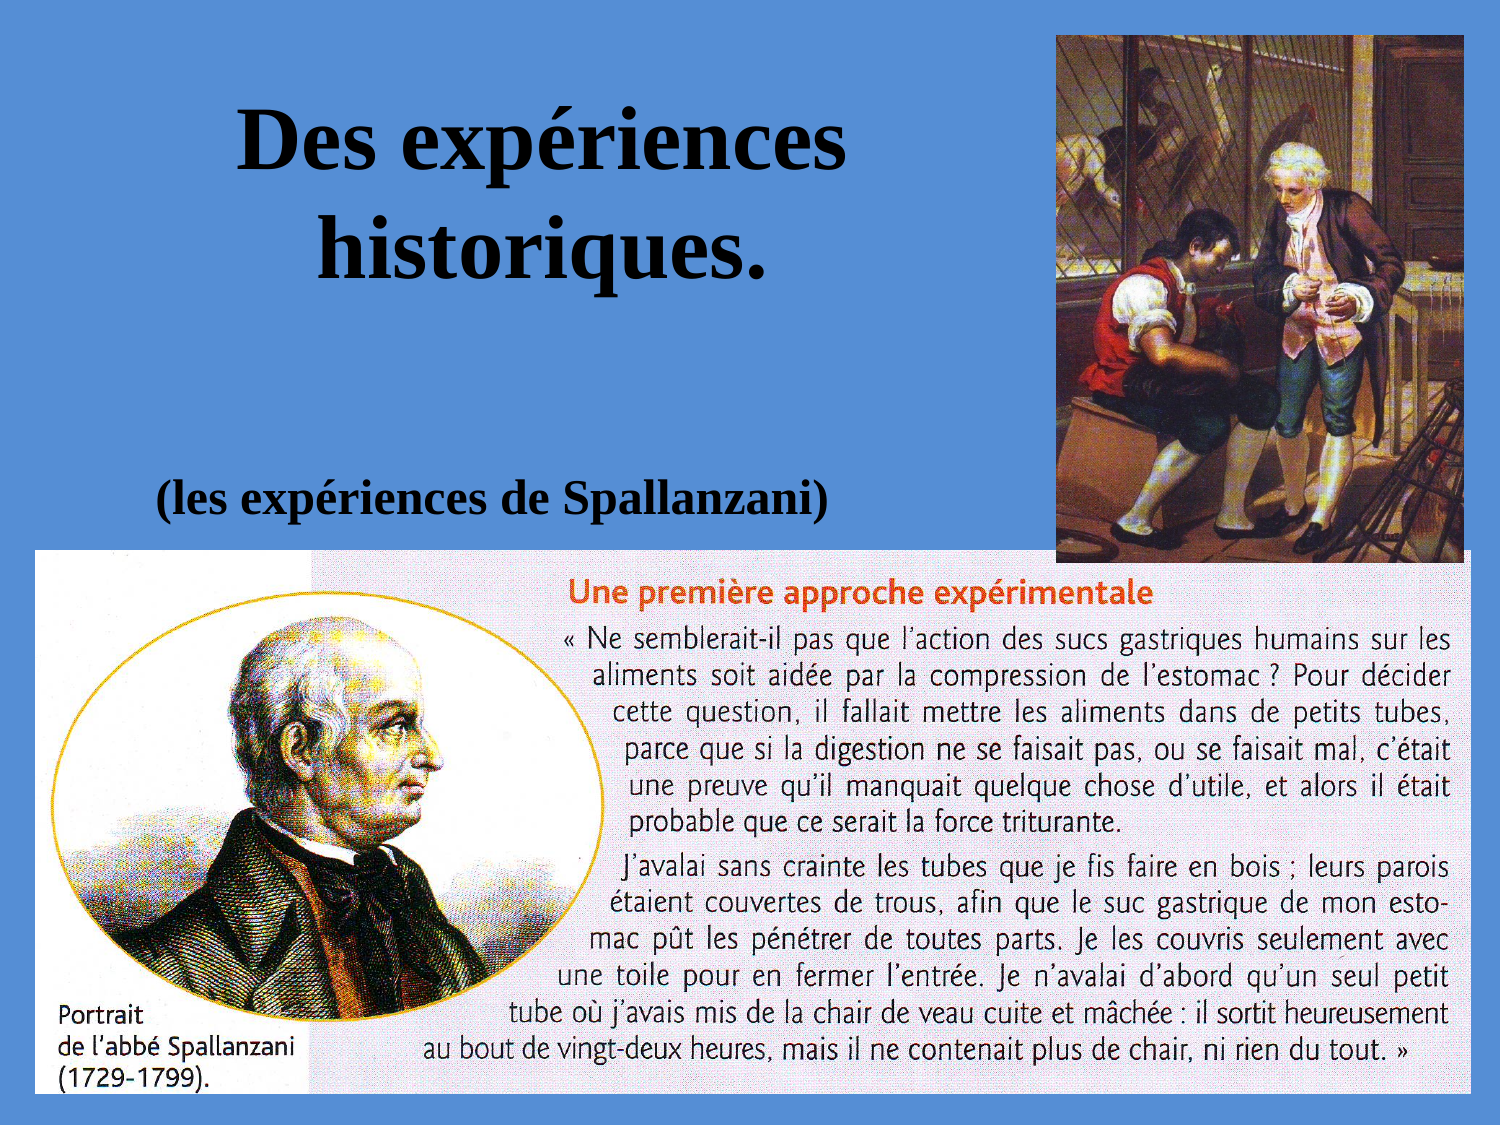

# Des expériences historiques.
(les expériences de Spallanzani)